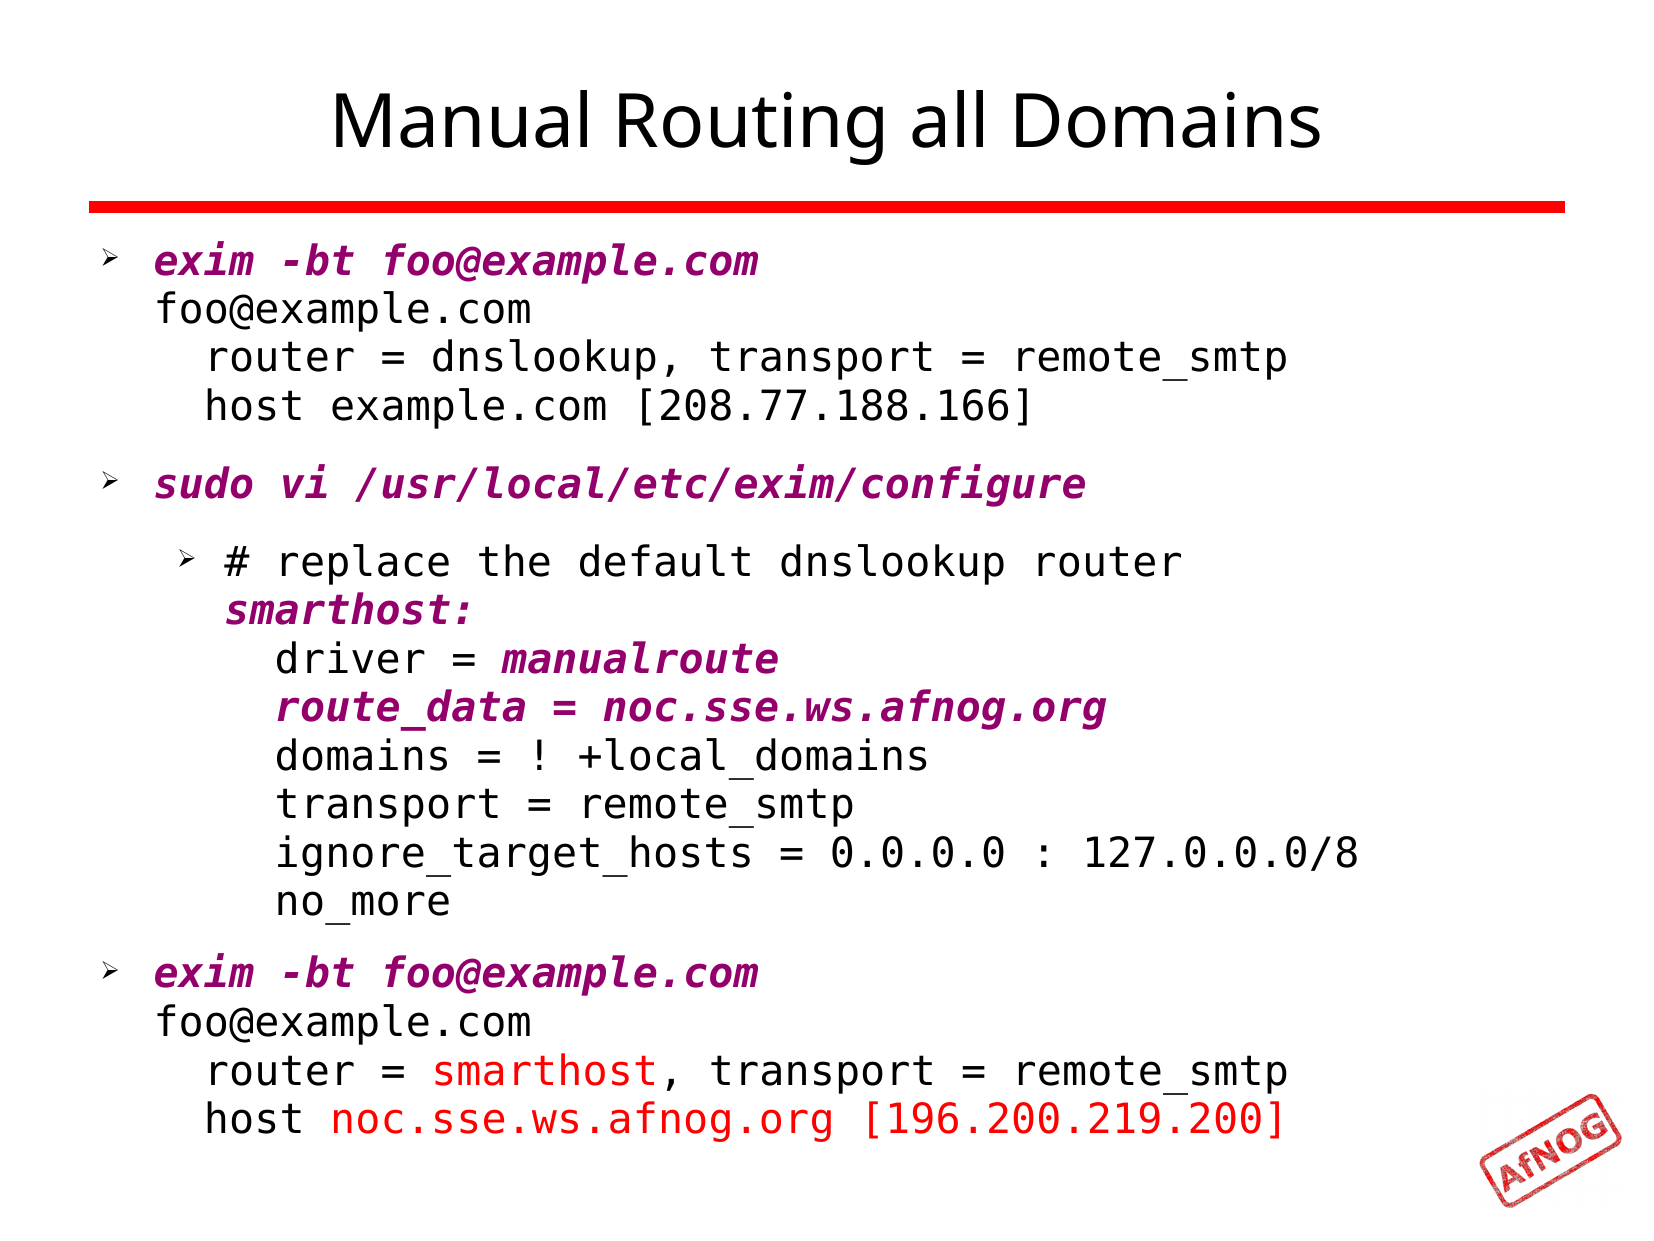

# Manual Routing all Domains
exim -bt foo@example.com
foo@example.com
 router = dnslookup, transport = remote_smtp
 host example.com [208.77.188.166]
sudo vi /usr/local/etc/exim/configure
# replace the default dnslookup router smarthost: driver = manualroute route_data = noc.sse.ws.afnog.org domains = ! +local_domains transport = remote_smtp ignore_target_hosts = 0.0.0.0 : 127.0.0.0/8 no_more
exim -bt foo@example.com
foo@example.com
 router = smarthost, transport = remote_smtp
 host noc.sse.ws.afnog.org [196.200.219.200]